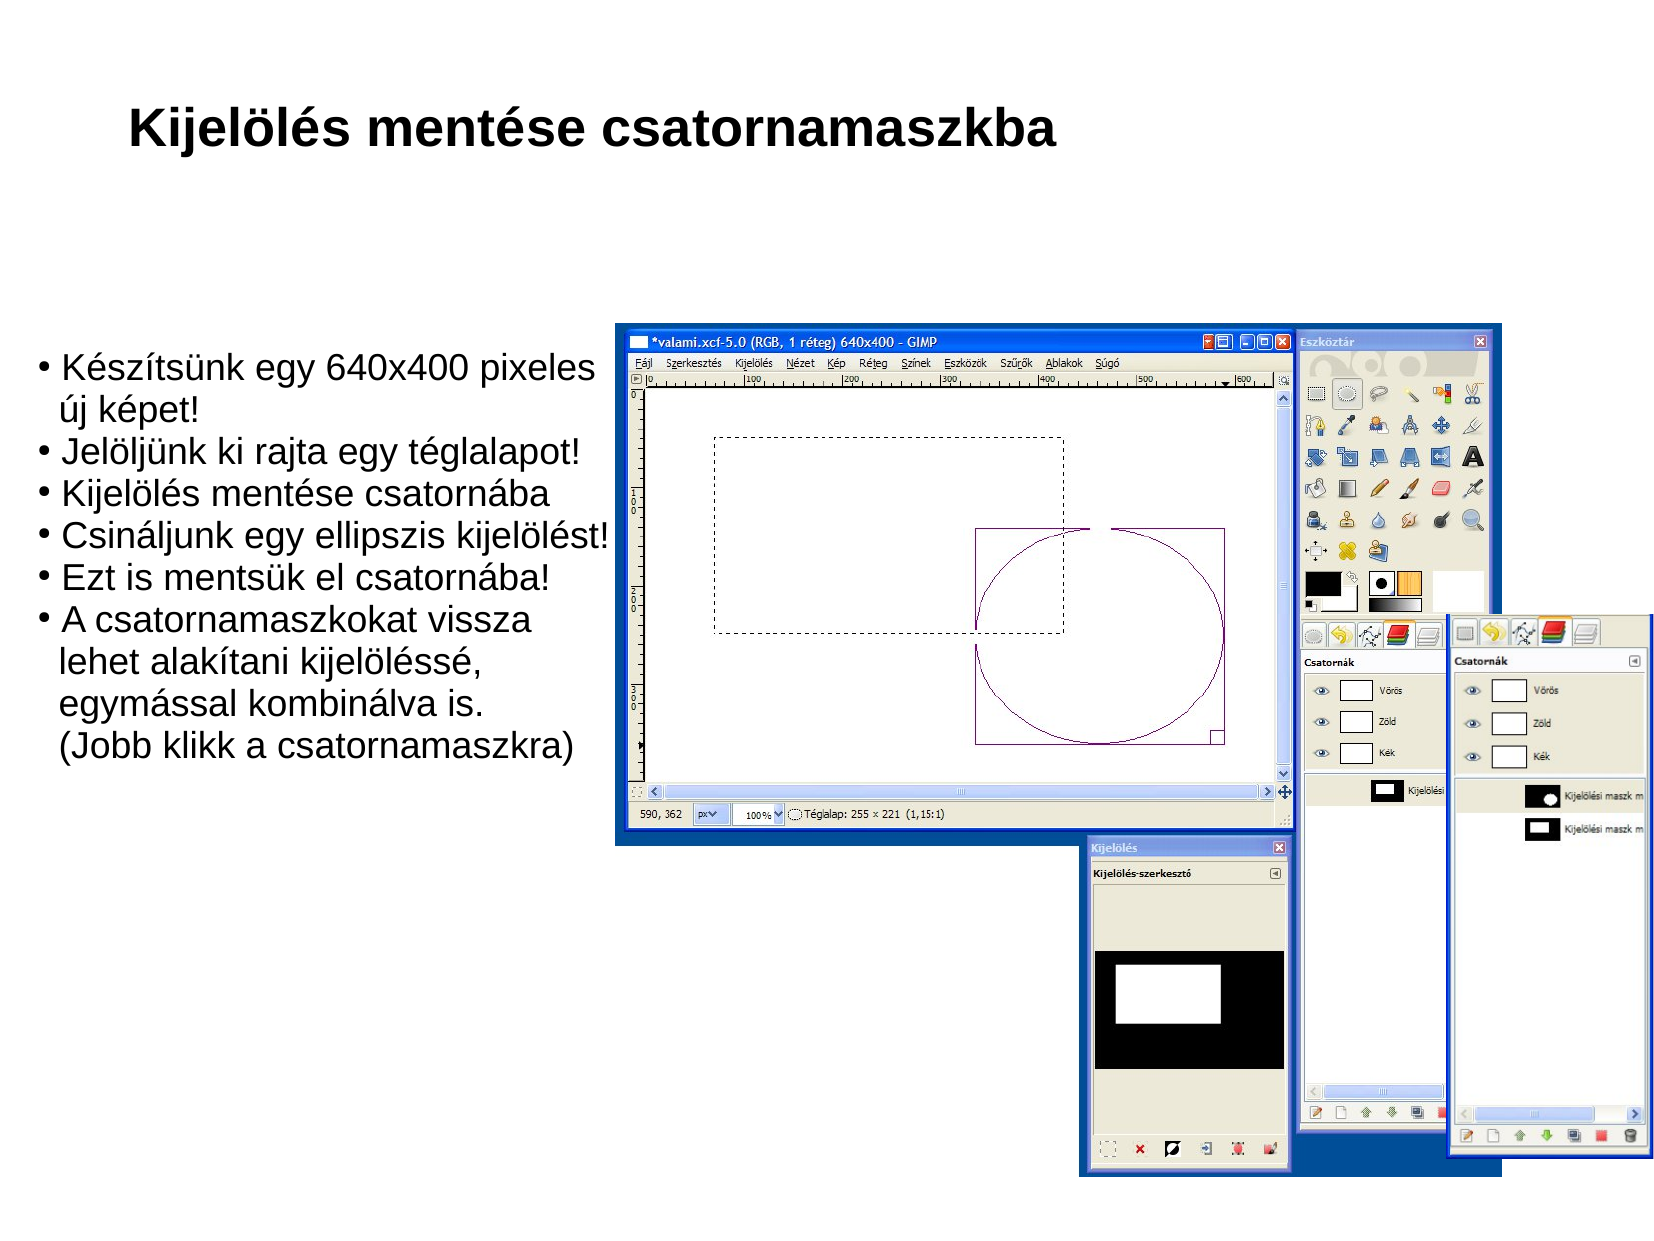

Kijelölés mentése csatornamaszkba
 Készítsünk egy 640x400 pixeles
 új képet!
 Jelöljünk ki rajta egy téglalapot!
 Kijelölés mentése csatornába
 Csináljunk egy ellipszis kijelölést!
 Ezt is mentsük el csatornába!
 A csatornamaszkokat vissza
 lehet alakítani kijelöléssé,
 egymással kombinálva is.
 (Jobb klikk a csatornamaszkra)